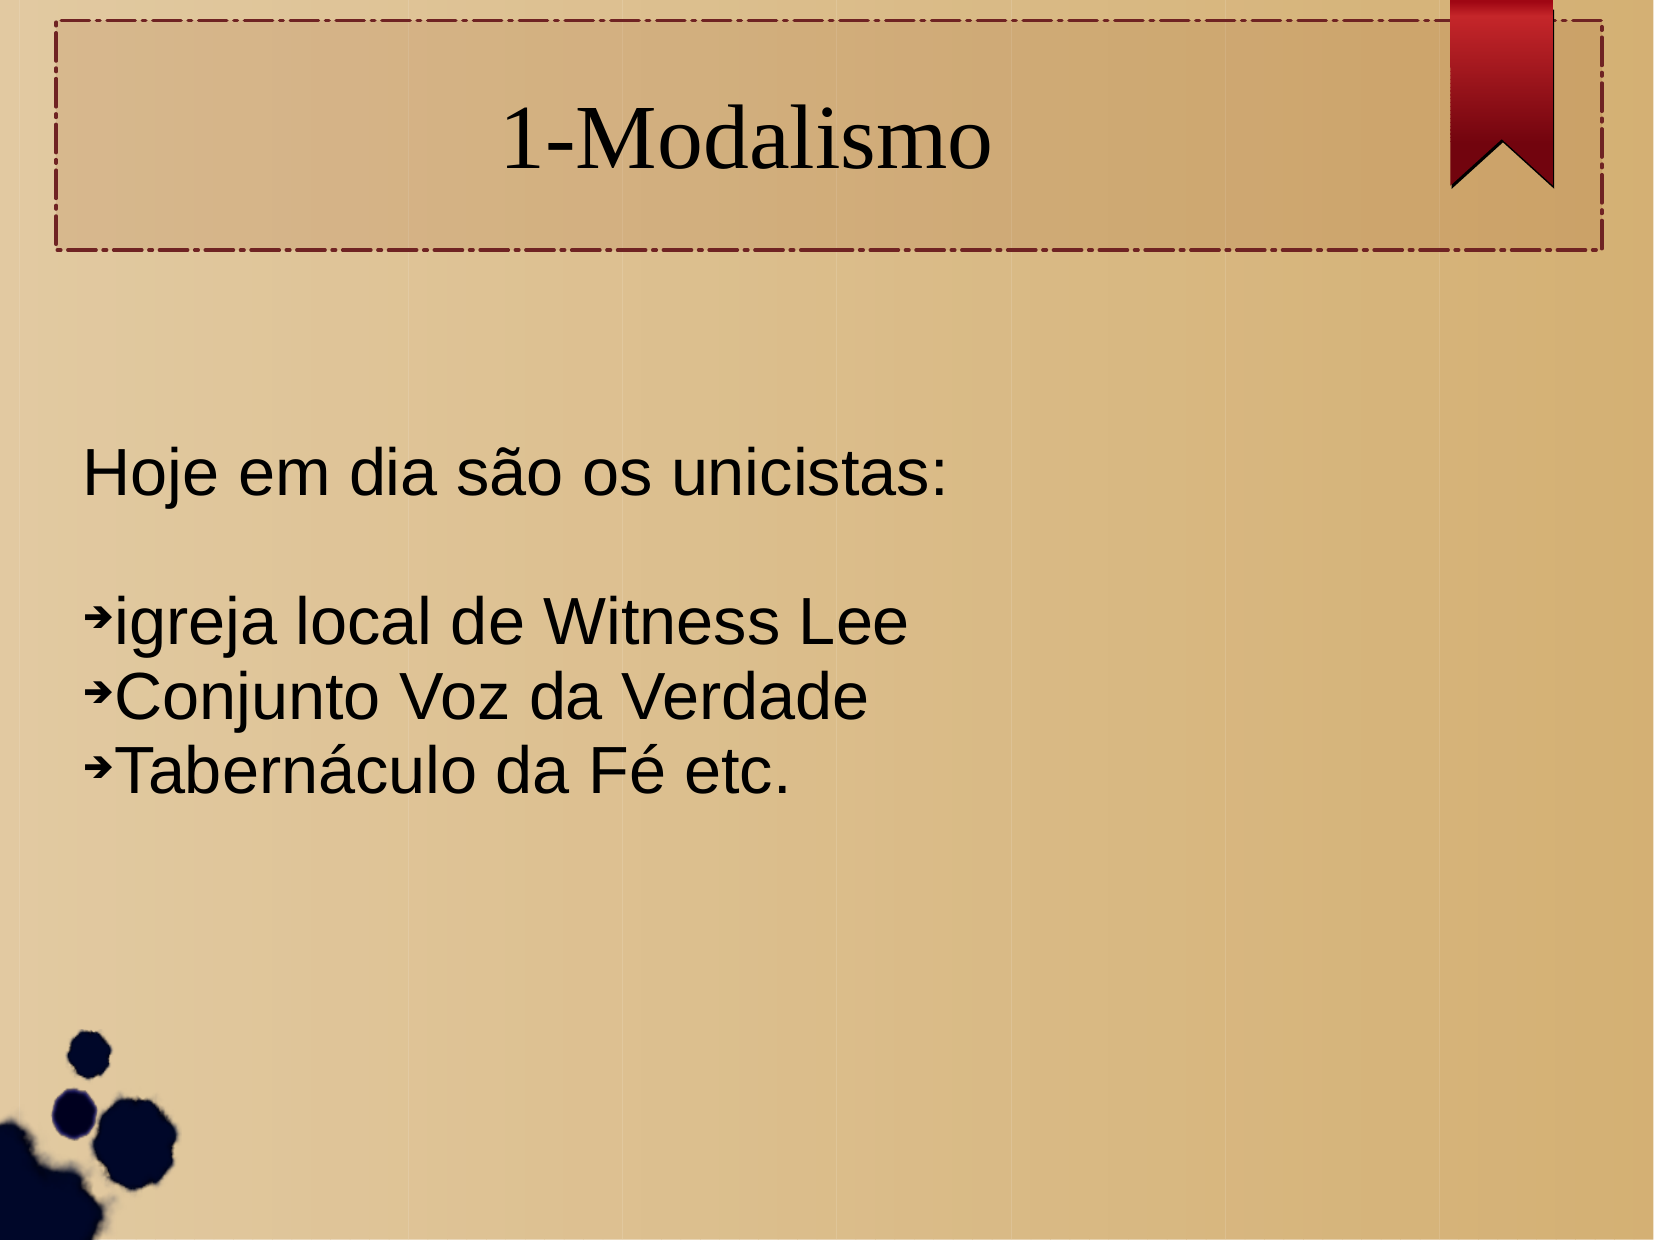

# 1-Modalismo
Hoje em dia são os unicistas:
igreja local de Witness Lee
Conjunto Voz da Verdade
Tabernáculo da Fé etc.